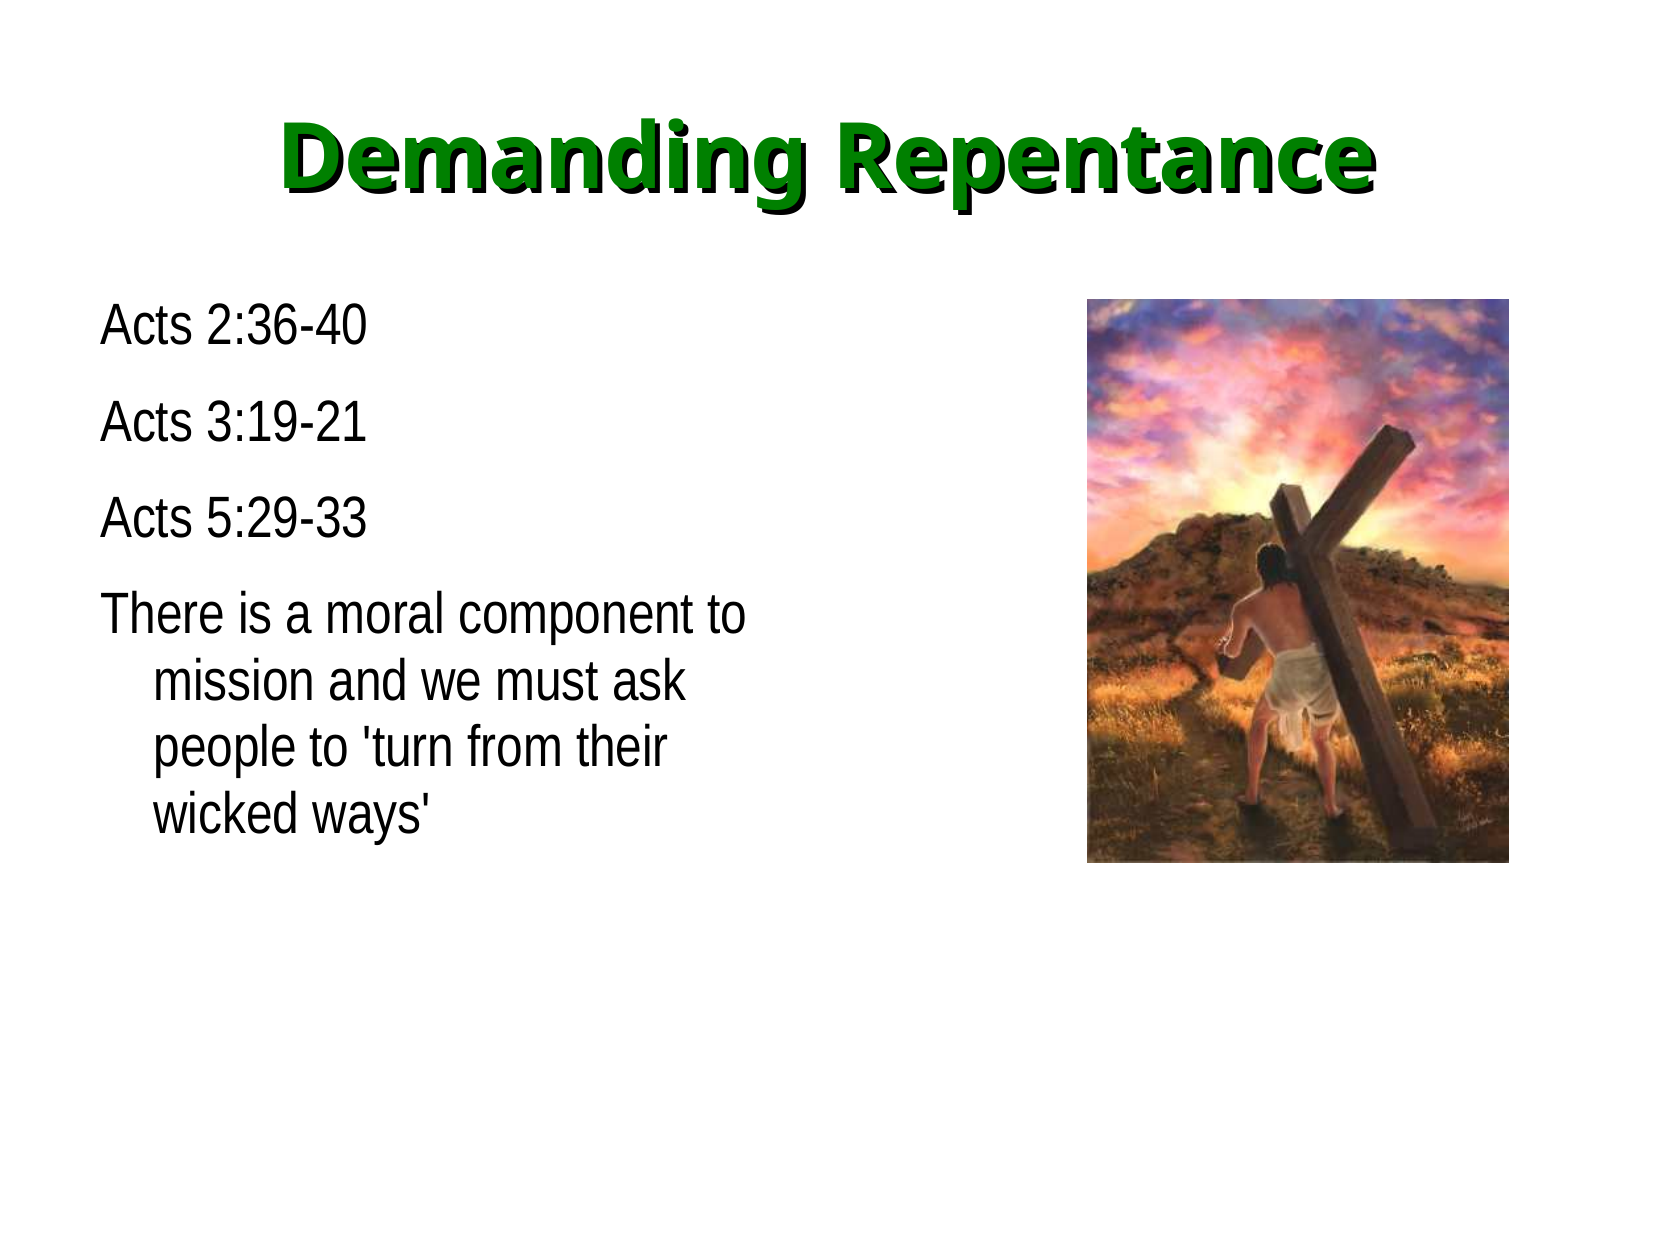

# Demanding Repentance
Acts 2:36-40
Acts 3:19-21
Acts 5:29-33
There is a moral component to mission and we must ask people to 'turn from their wicked ways'